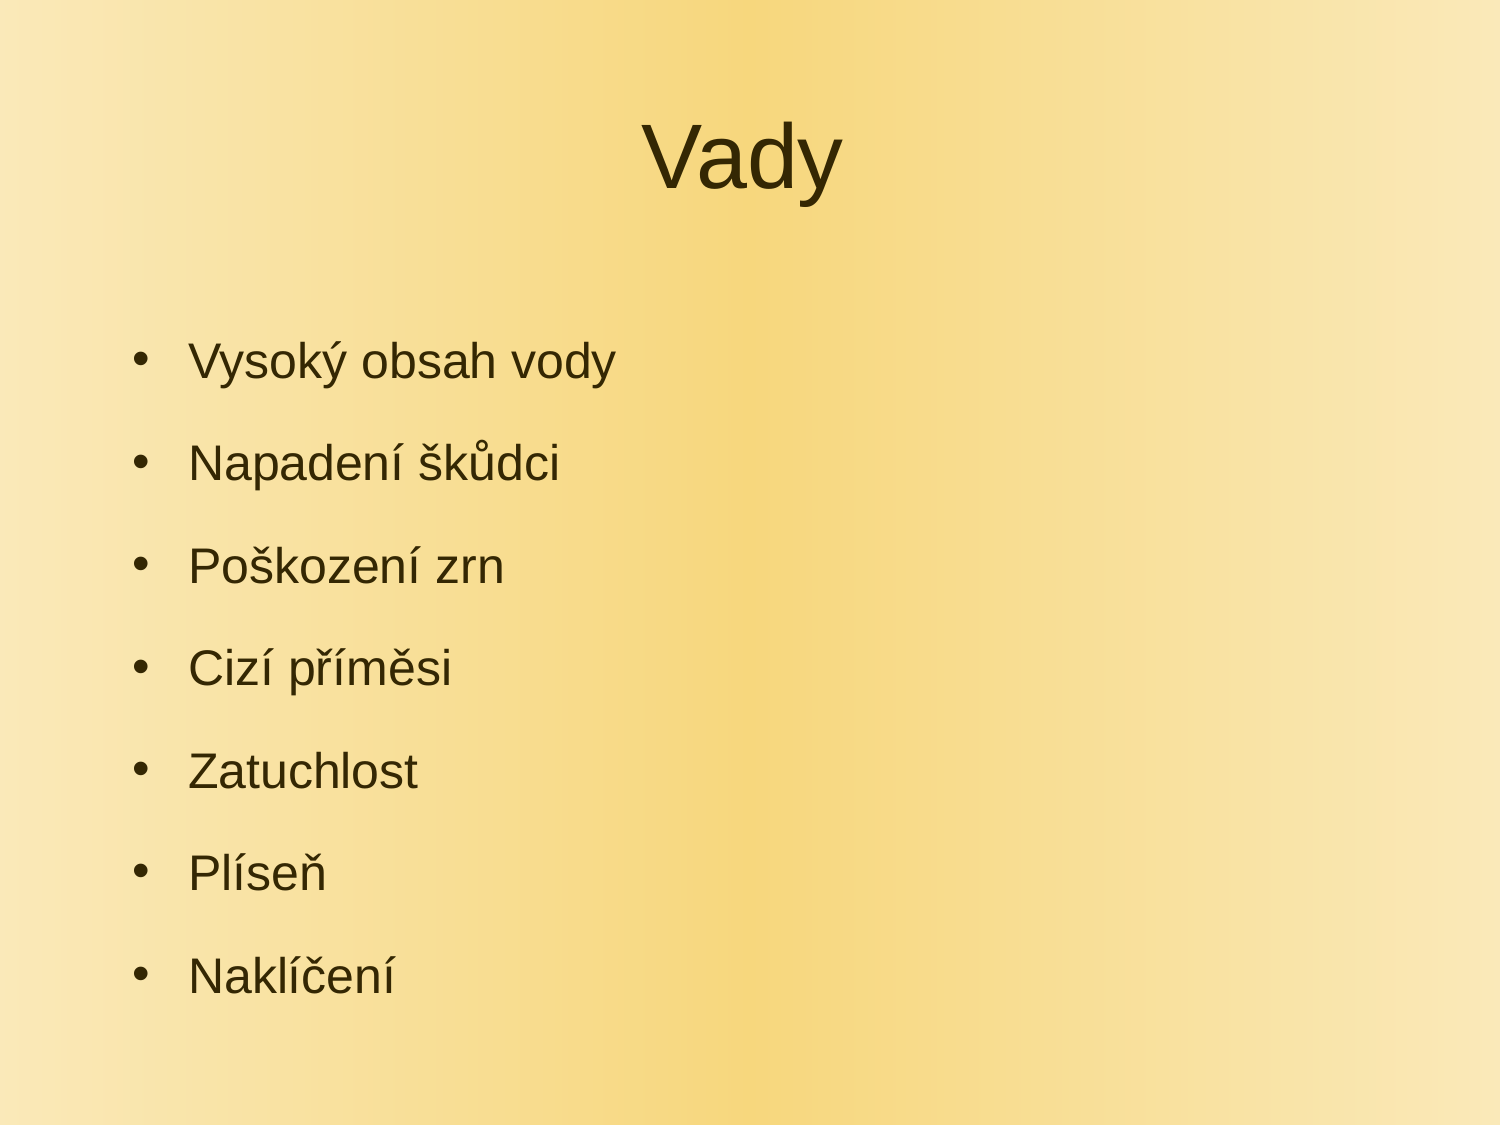

# Vady
Vysoký obsah vody
Napadení škůdci
Poškození zrn
Cizí příměsi
Zatuchlost
Plíseň
Naklíčení